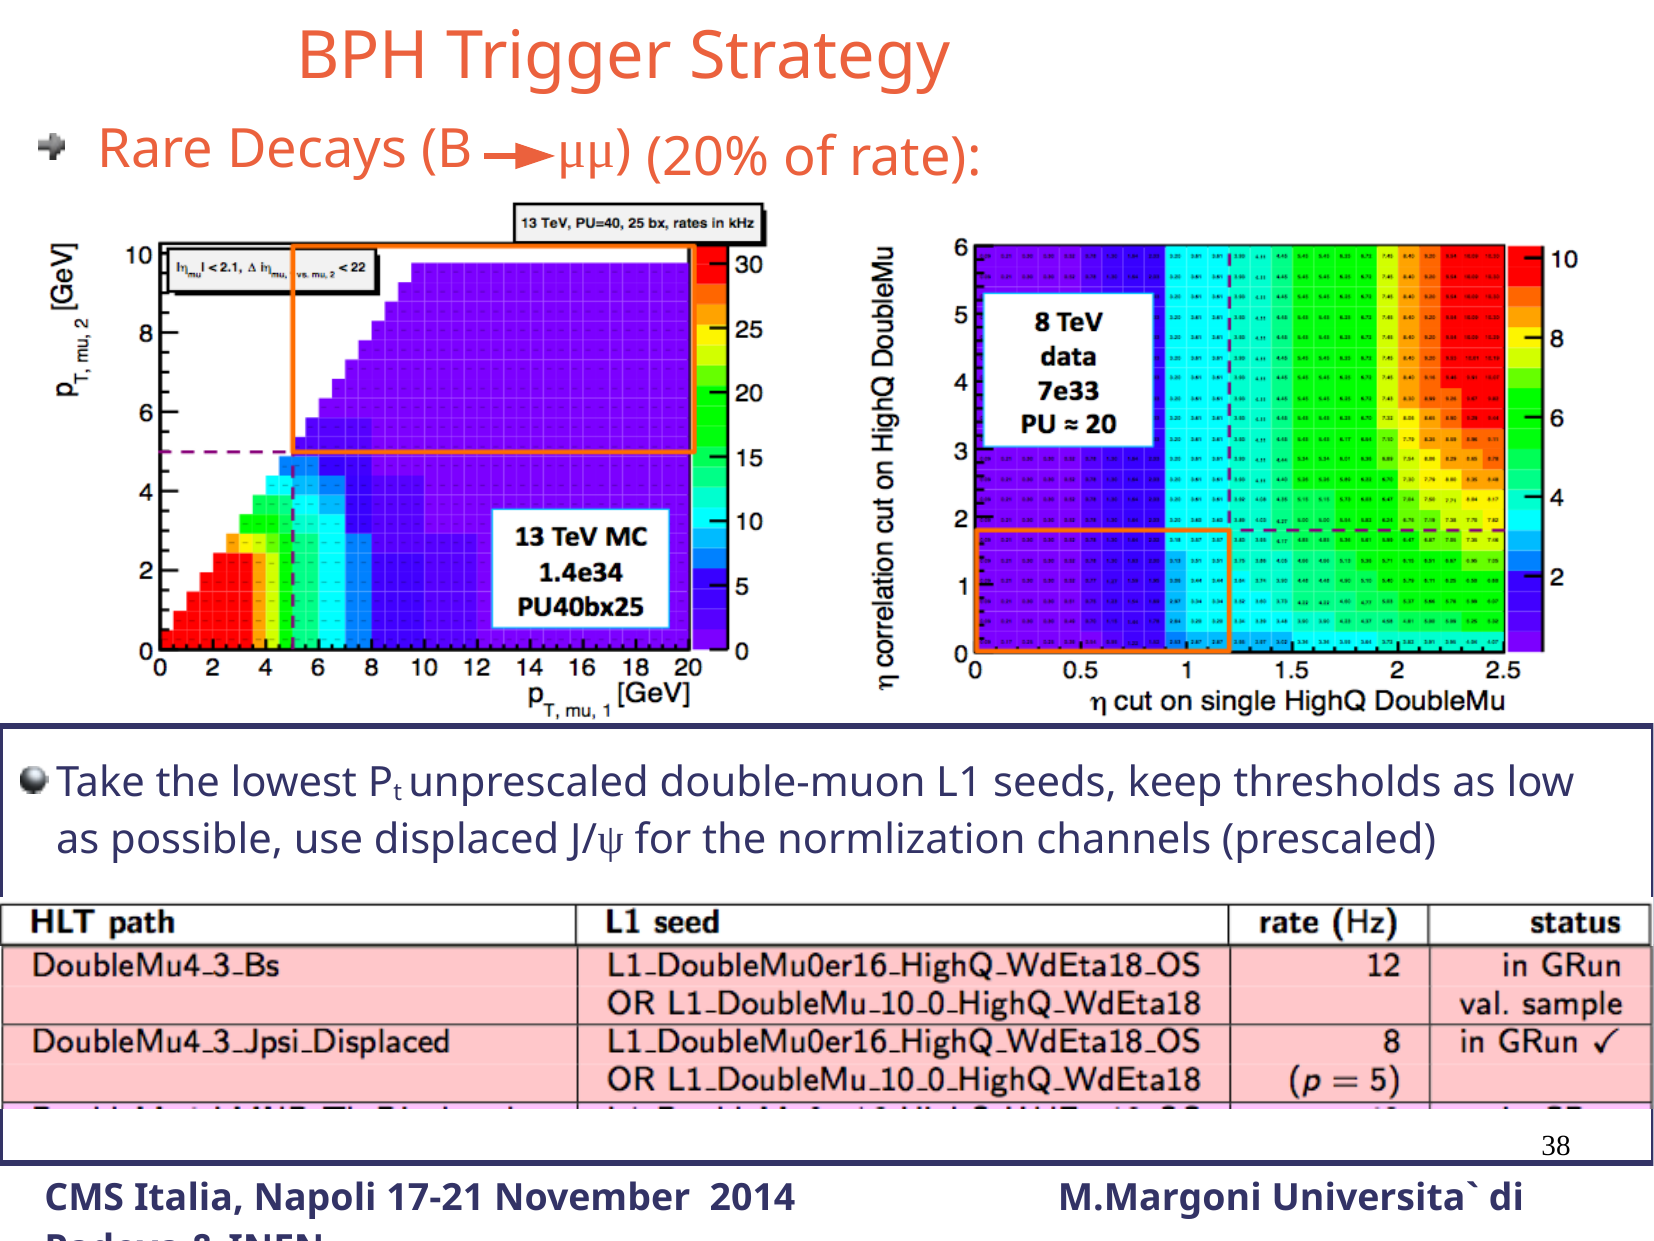

BPH Trigger Strategy
Rare Decays (B μμ)
(20% of rate):
Take the lowest Pt unprescaled double-muon L1 seeds, keep thresholds as low as possible, use displaced J/ψ for the normlization channels (prescaled)
38
CMS Italia, Napoli 17-21 November 2014 M.Margoni Universita` di Padova & INFN